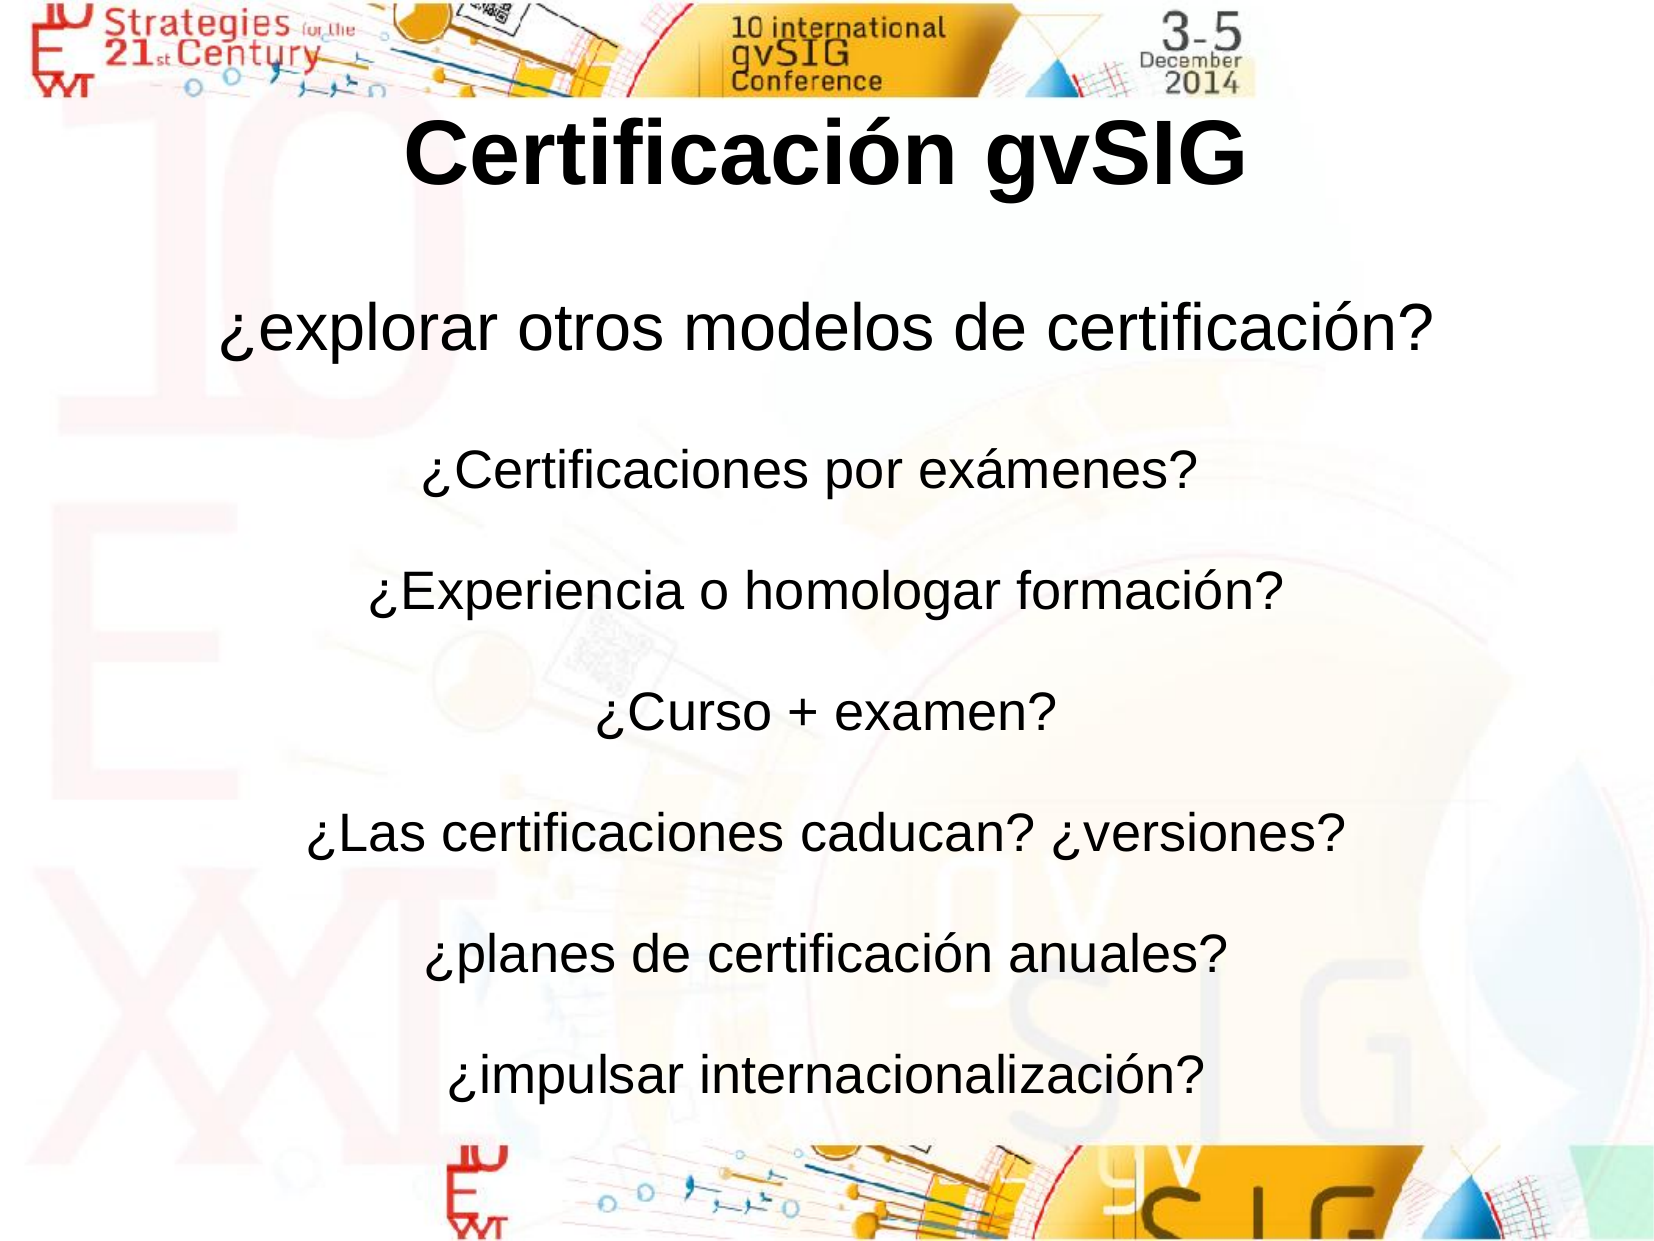

# Certificación gvSIG
¿explorar otros modelos de certificación?
¿Certificaciones por exámenes?
¿Experiencia o homologar formación?
¿Curso + examen?
¿Las certificaciones caducan? ¿versiones?
¿planes de certificación anuales?
¿impulsar internacionalización?